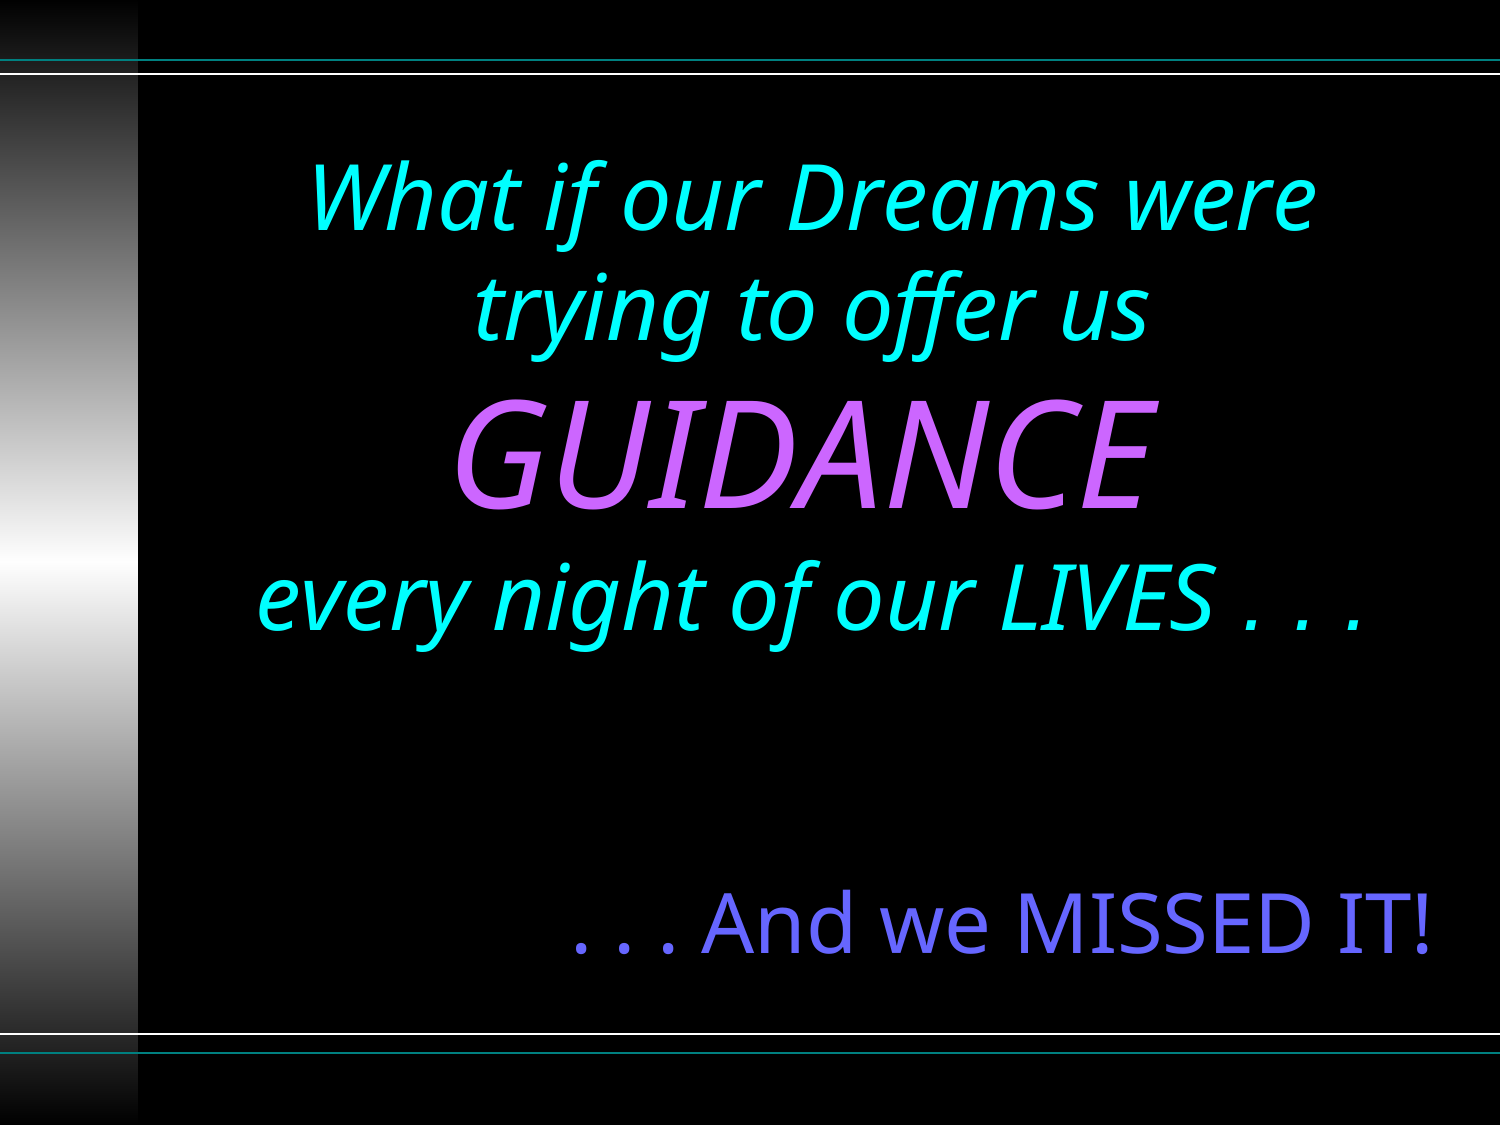

# What if our Dreams were trying to offer us GUIDANCE every night of our LIVES . . .
. . . And we MISSED IT!